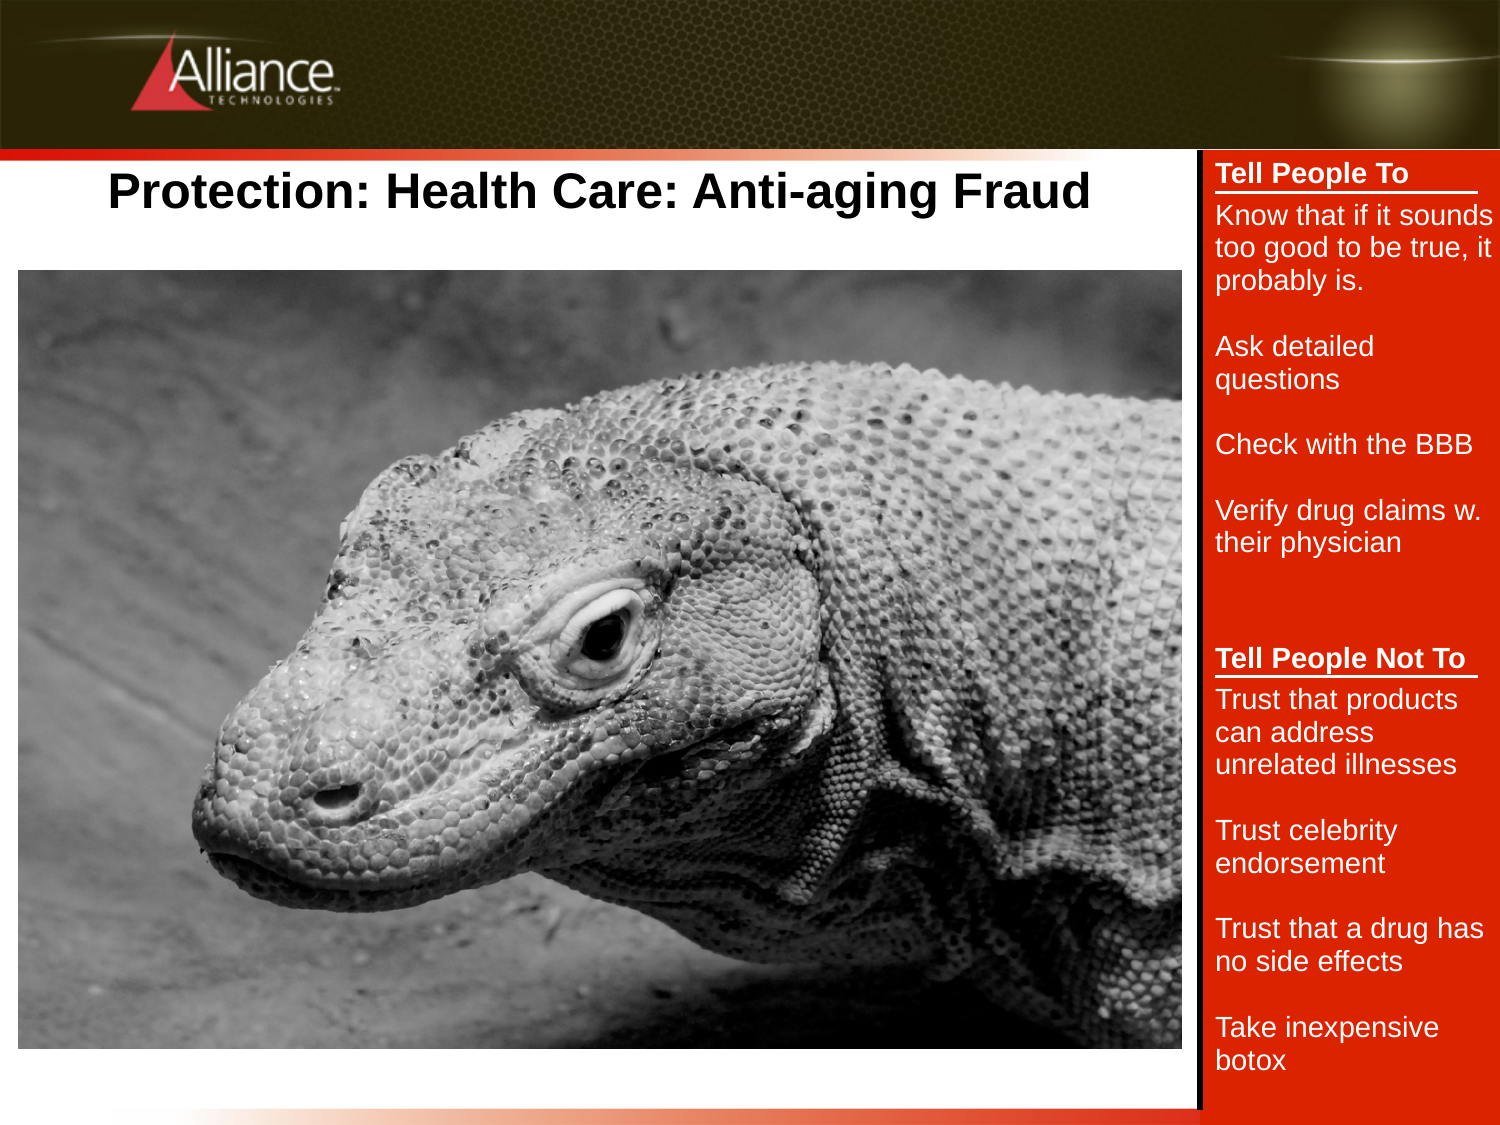

Tell People To
Protection: Health Care: Anti-aging Fraud
Know that if it sounds too good to be true, it probably is.
Ask detailed
questions
Check with the BBB
Verify drug claims w. their physician
Tell People Not To
Trust that products can address unrelated illnesses
Trust celebrity endorsement
Trust that a drug has no side effects
Take inexpensive botox